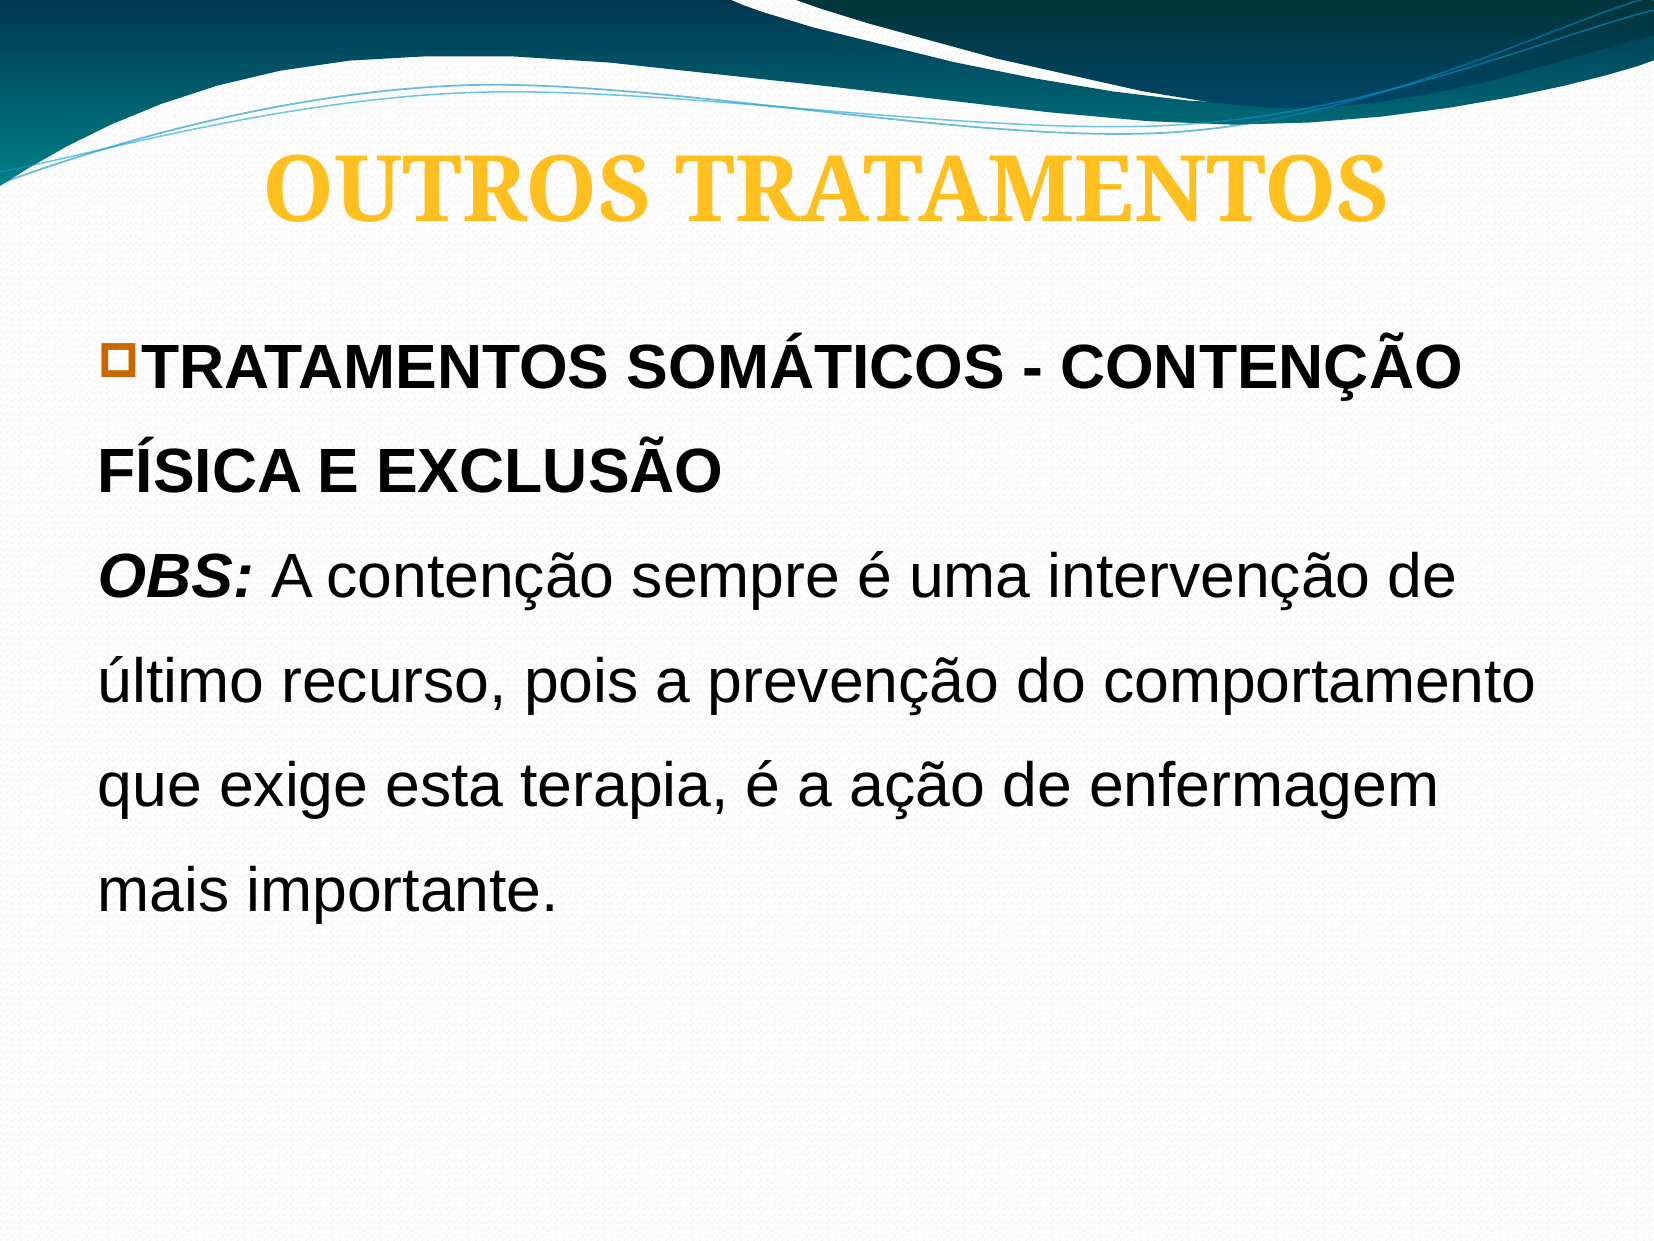

OUTROS TRATAMENTOS
TRATAMENTOS SOMÁTICOS - CONTENÇÃO FÍSICA E EXCLUSÃO
OBS: A contenção sempre é uma intervenção de último recurso, pois a prevenção do comportamento que exige esta terapia, é a ação de enfermagem mais importante.